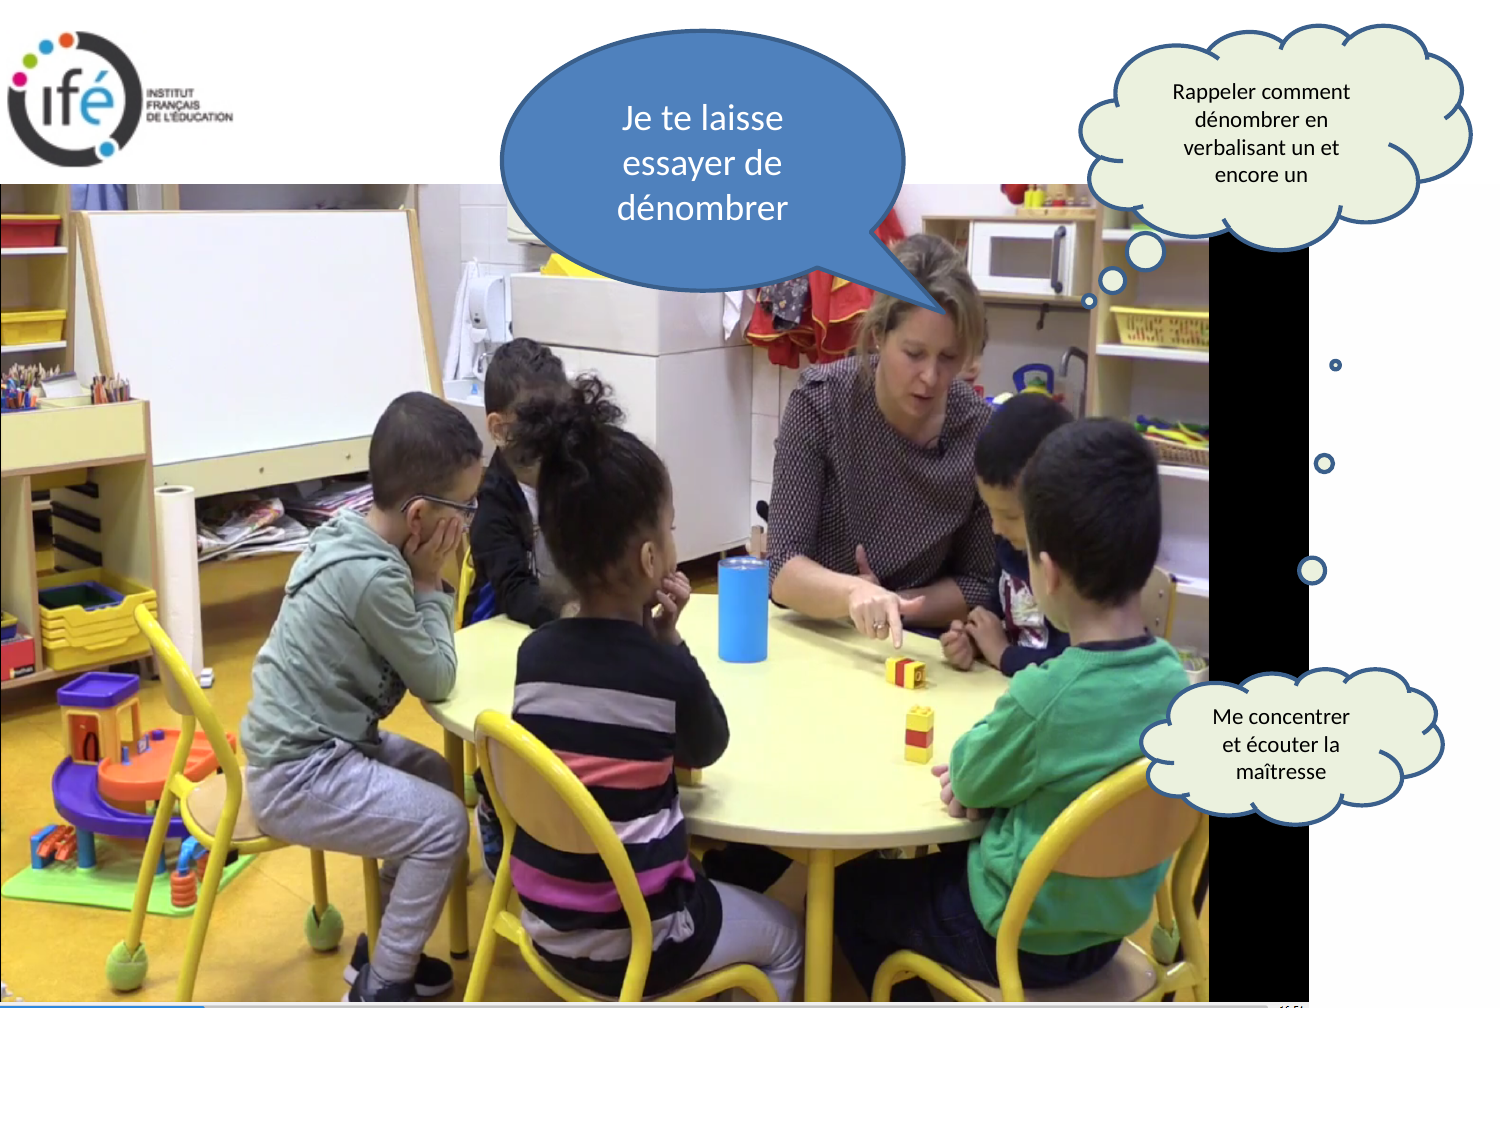

Rappeler comment dénombrer en verbalisant un et encore un
Je te laisse essayer de dénombrer
Me concentrer
et écouter la maîtresse